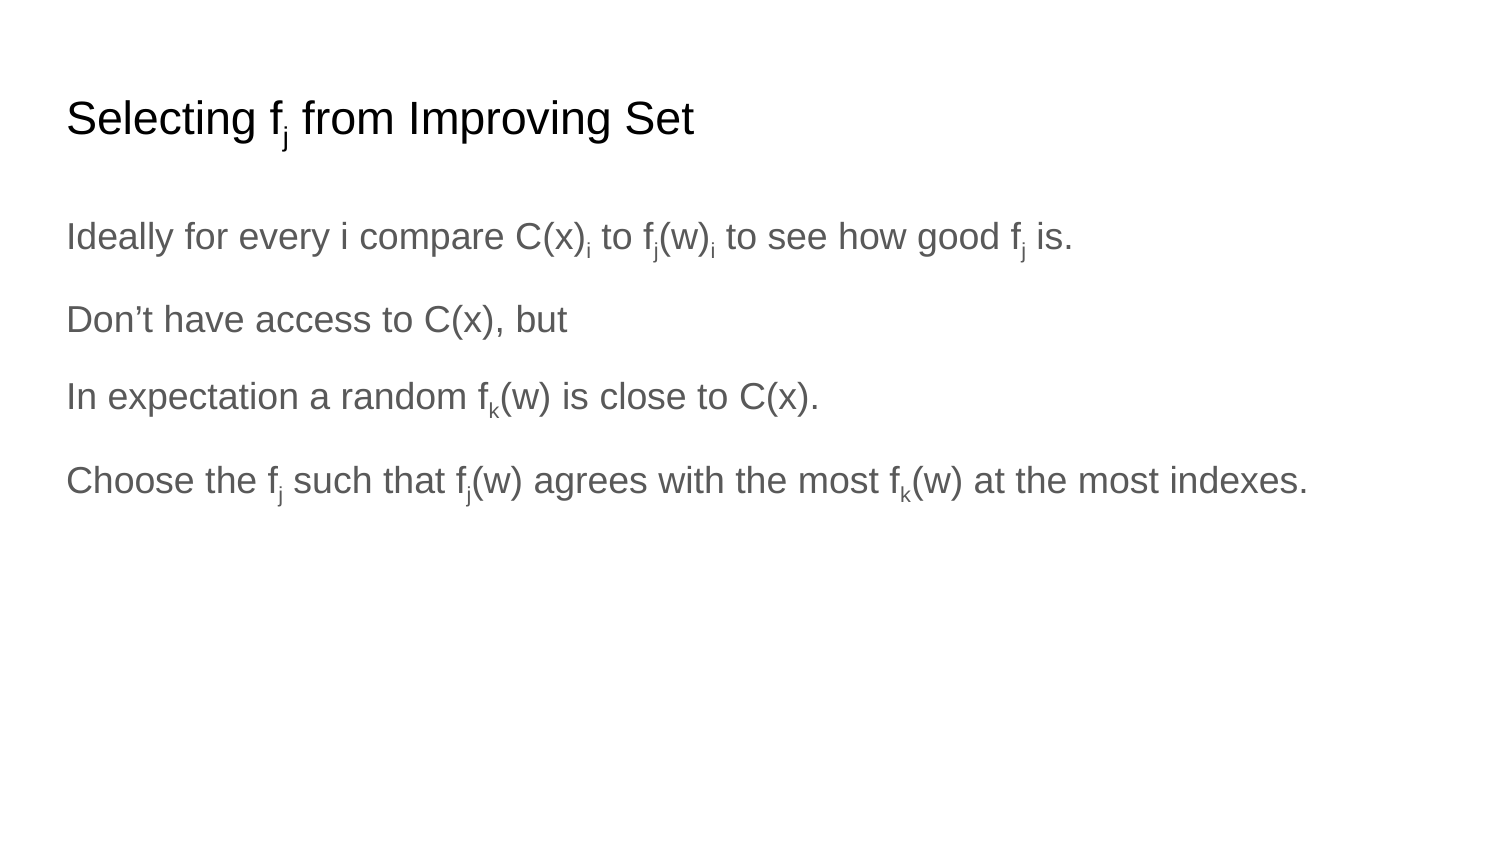

# Selecting fj from Improving Set
Ideally for every i compare C(x)i to fj(w)i to see how good fj is.
Don’t have access to C(x), but
In expectation a random fk(w) is close to C(x).
Choose the fj such that fj(w) agrees with the most fk(w) at the most indexes.